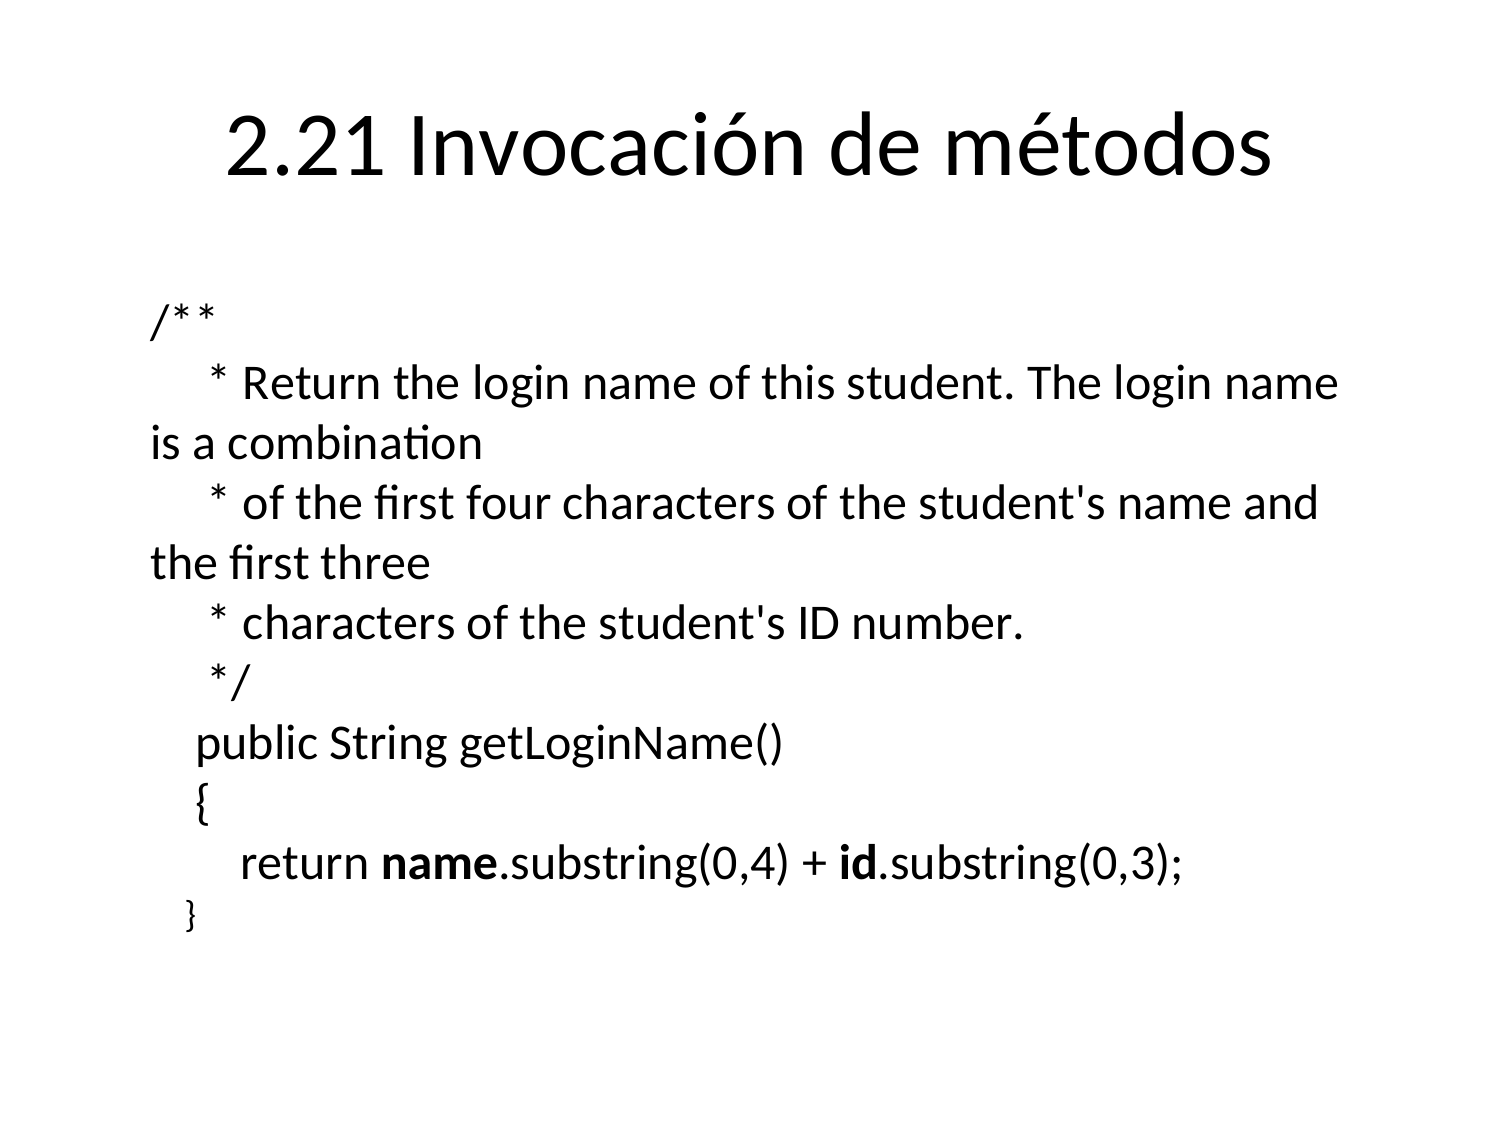

# 2.21 Invocación de métodos
/**
 * Return the login name of this student. The login name is a combination
 * of the first four characters of the student's name and the first three
 * characters of the student's ID number.
 */
 public String getLoginName()
 {
 return name.substring(0,4) + id.substring(0,3);
 }